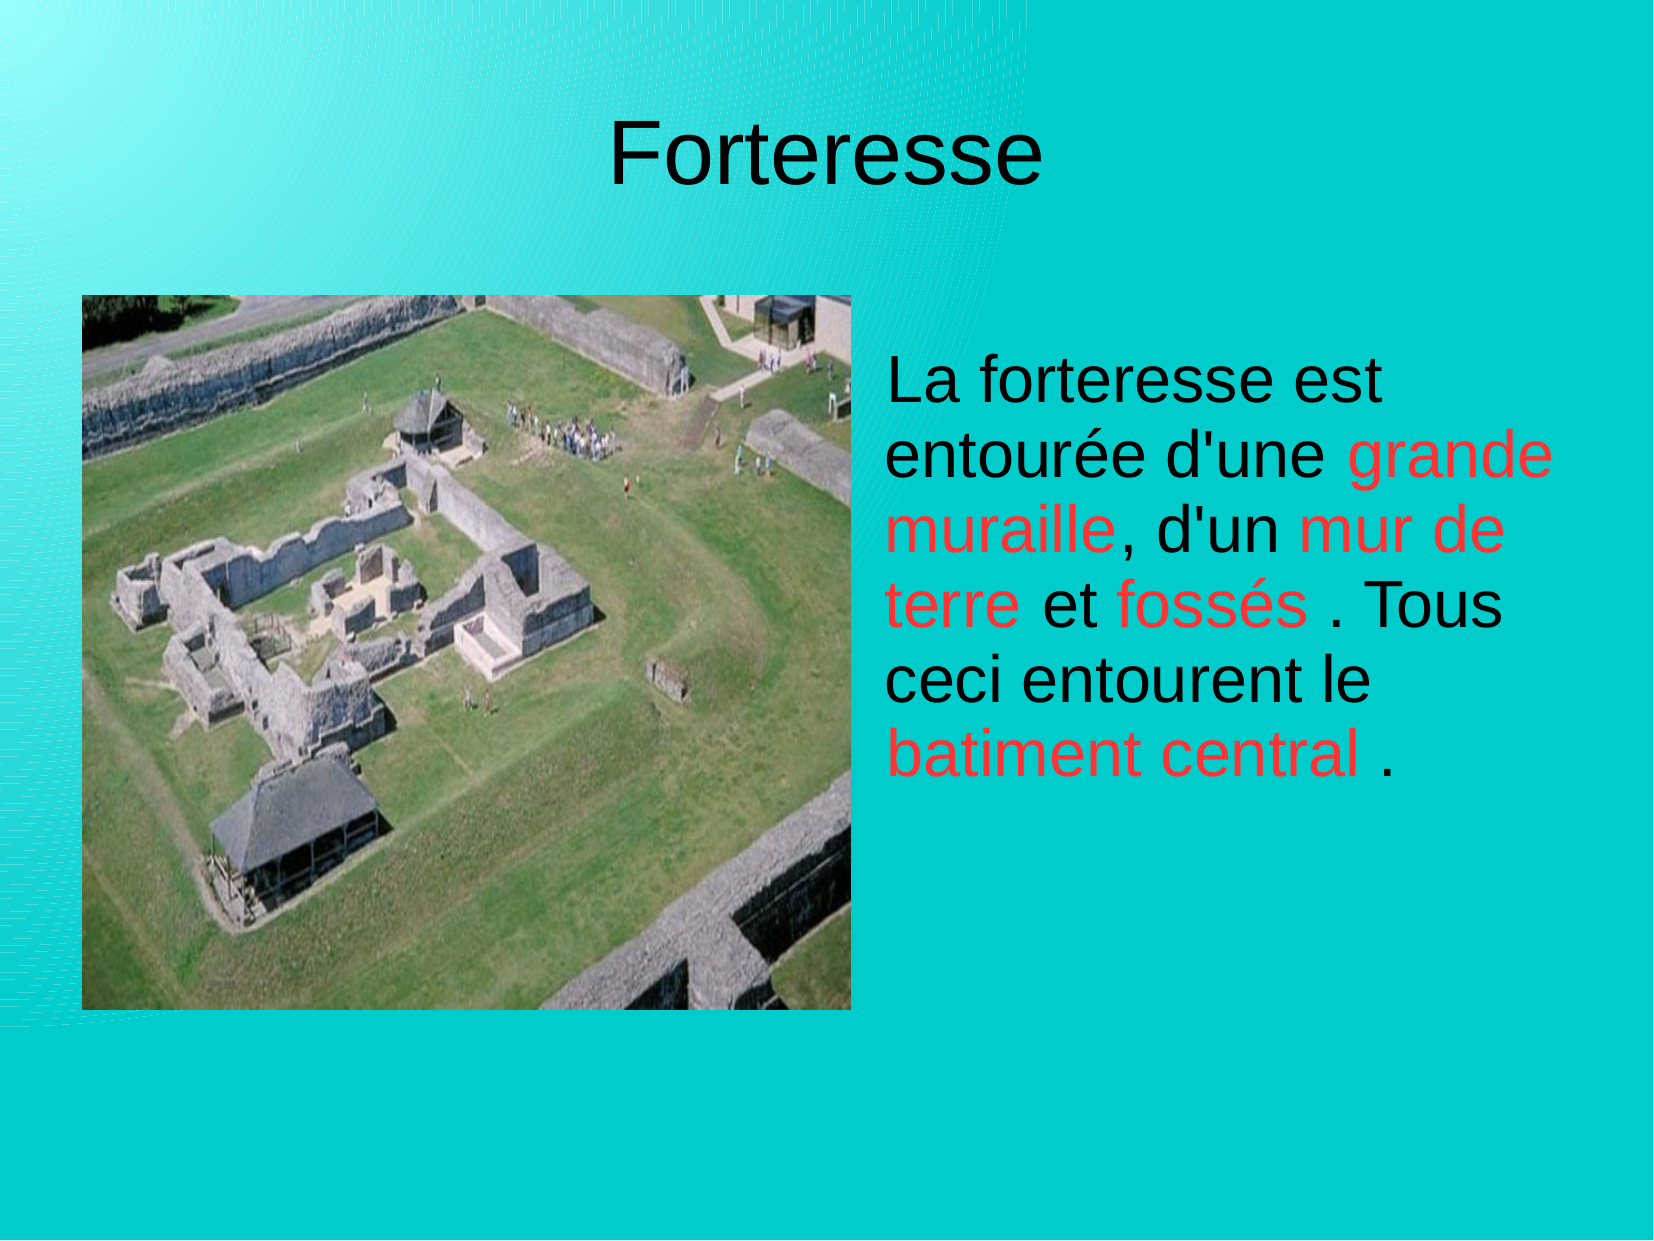

# Forteresse
 La forteresse est entourée d'une grande muraille, d'un mur de terre et fossés . Tous ceci entourent le batiment central .